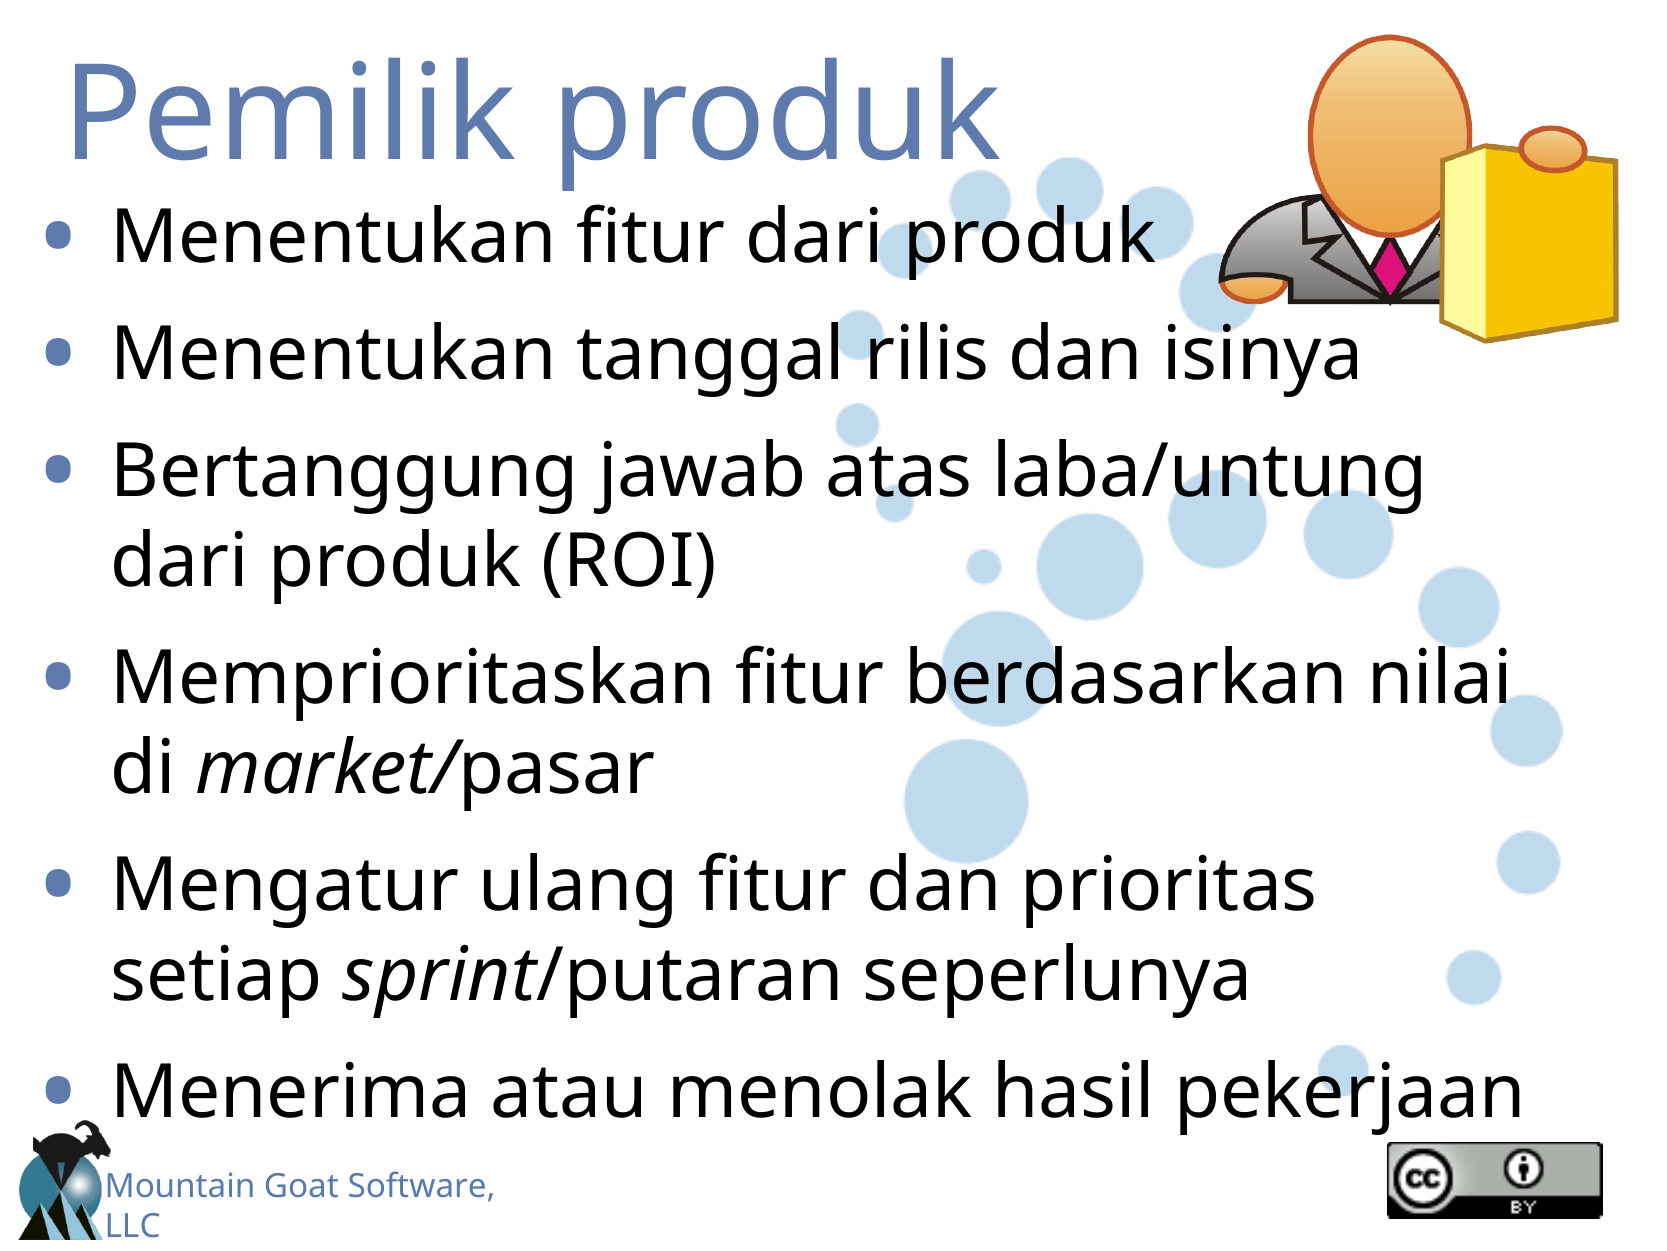

# Pemilik produk
Menentukan fitur dari produk
Menentukan tanggal rilis dan isinya
Bertanggung jawab atas laba/untung dari produk (ROI)
Memprioritaskan fitur berdasarkan nilai di market/pasar
Mengatur ulang fitur dan prioritas setiap sprint/putaran seperlunya
Menerima atau menolak hasil pekerjaan